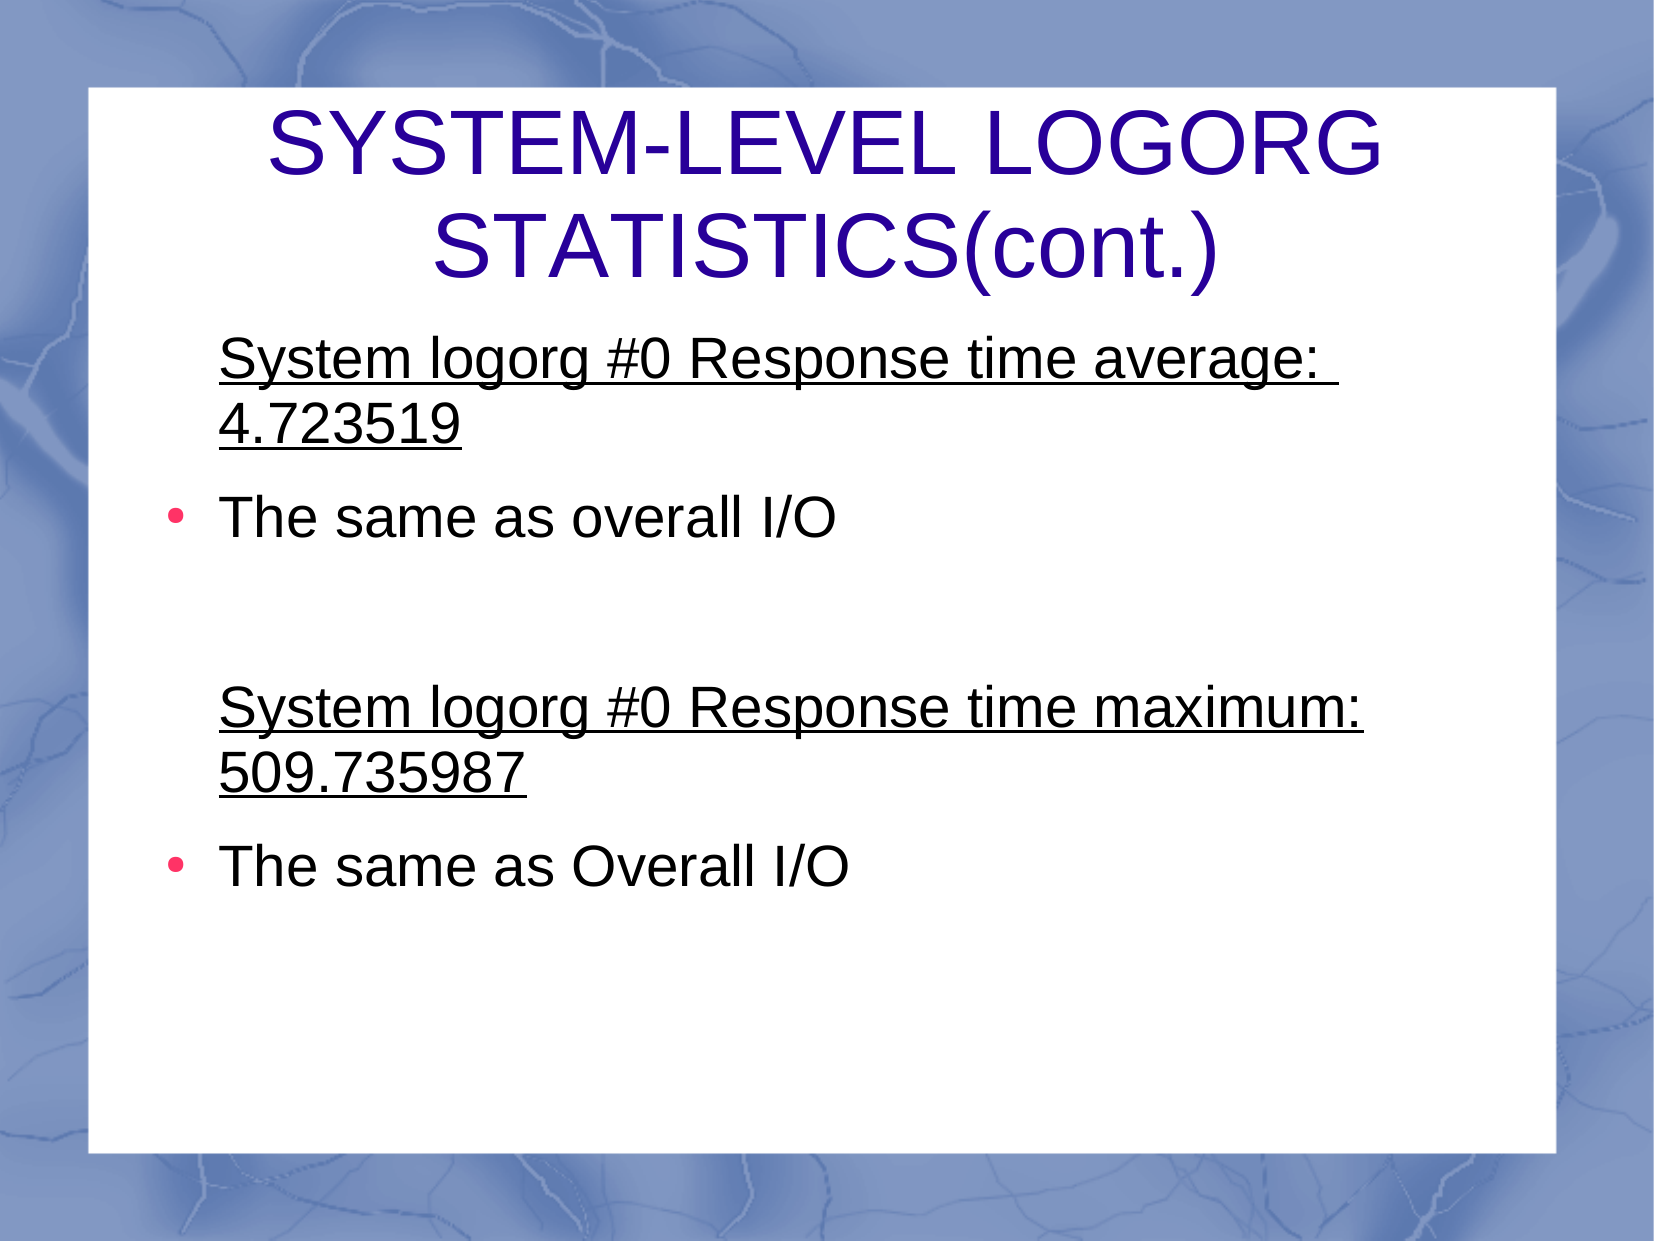

# SYSTEM-LEVEL LOGORG STATISTICS(cont.)
System logorg #0 Response time average: 	4.723519
The same as overall I/O
System logorg #0 Response time maximum:	509.735987
The same as Overall I/O